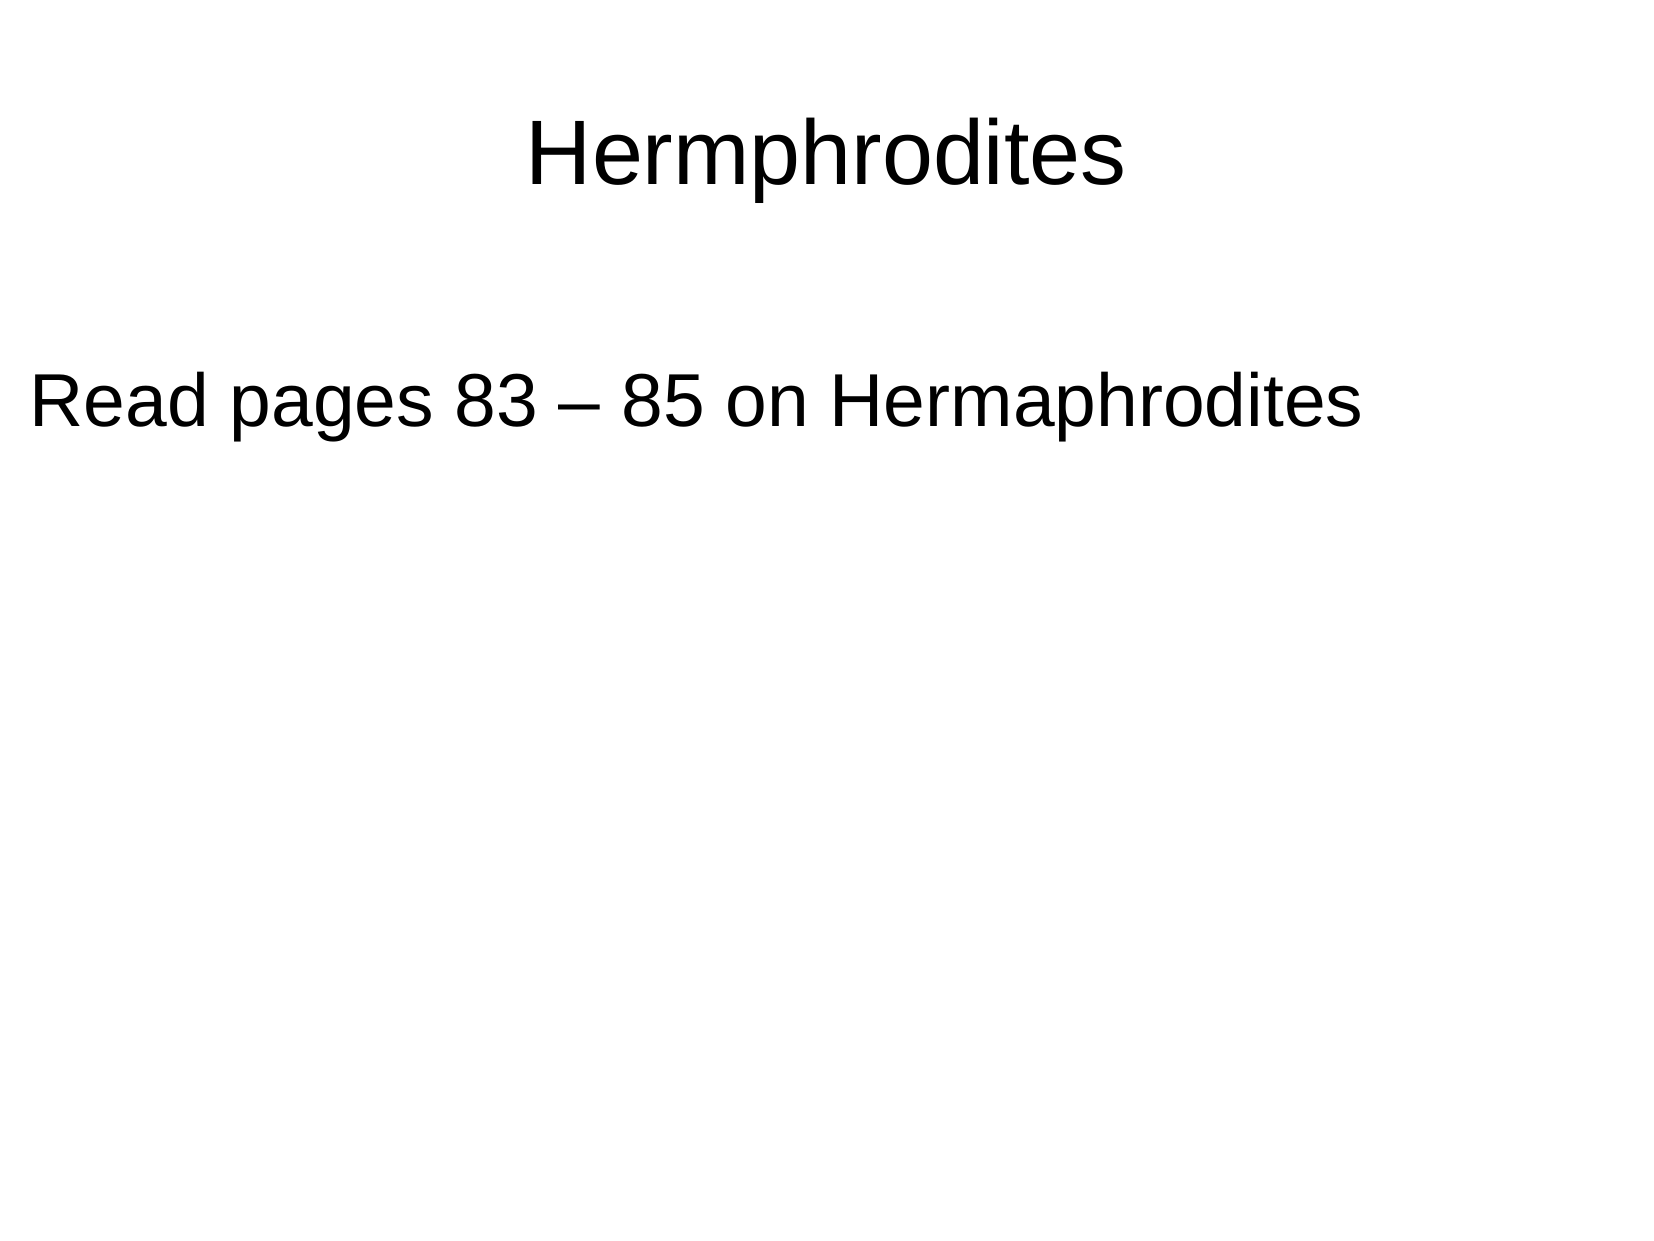

# Hermphrodites
Read pages 83 – 85 on Hermaphrodites